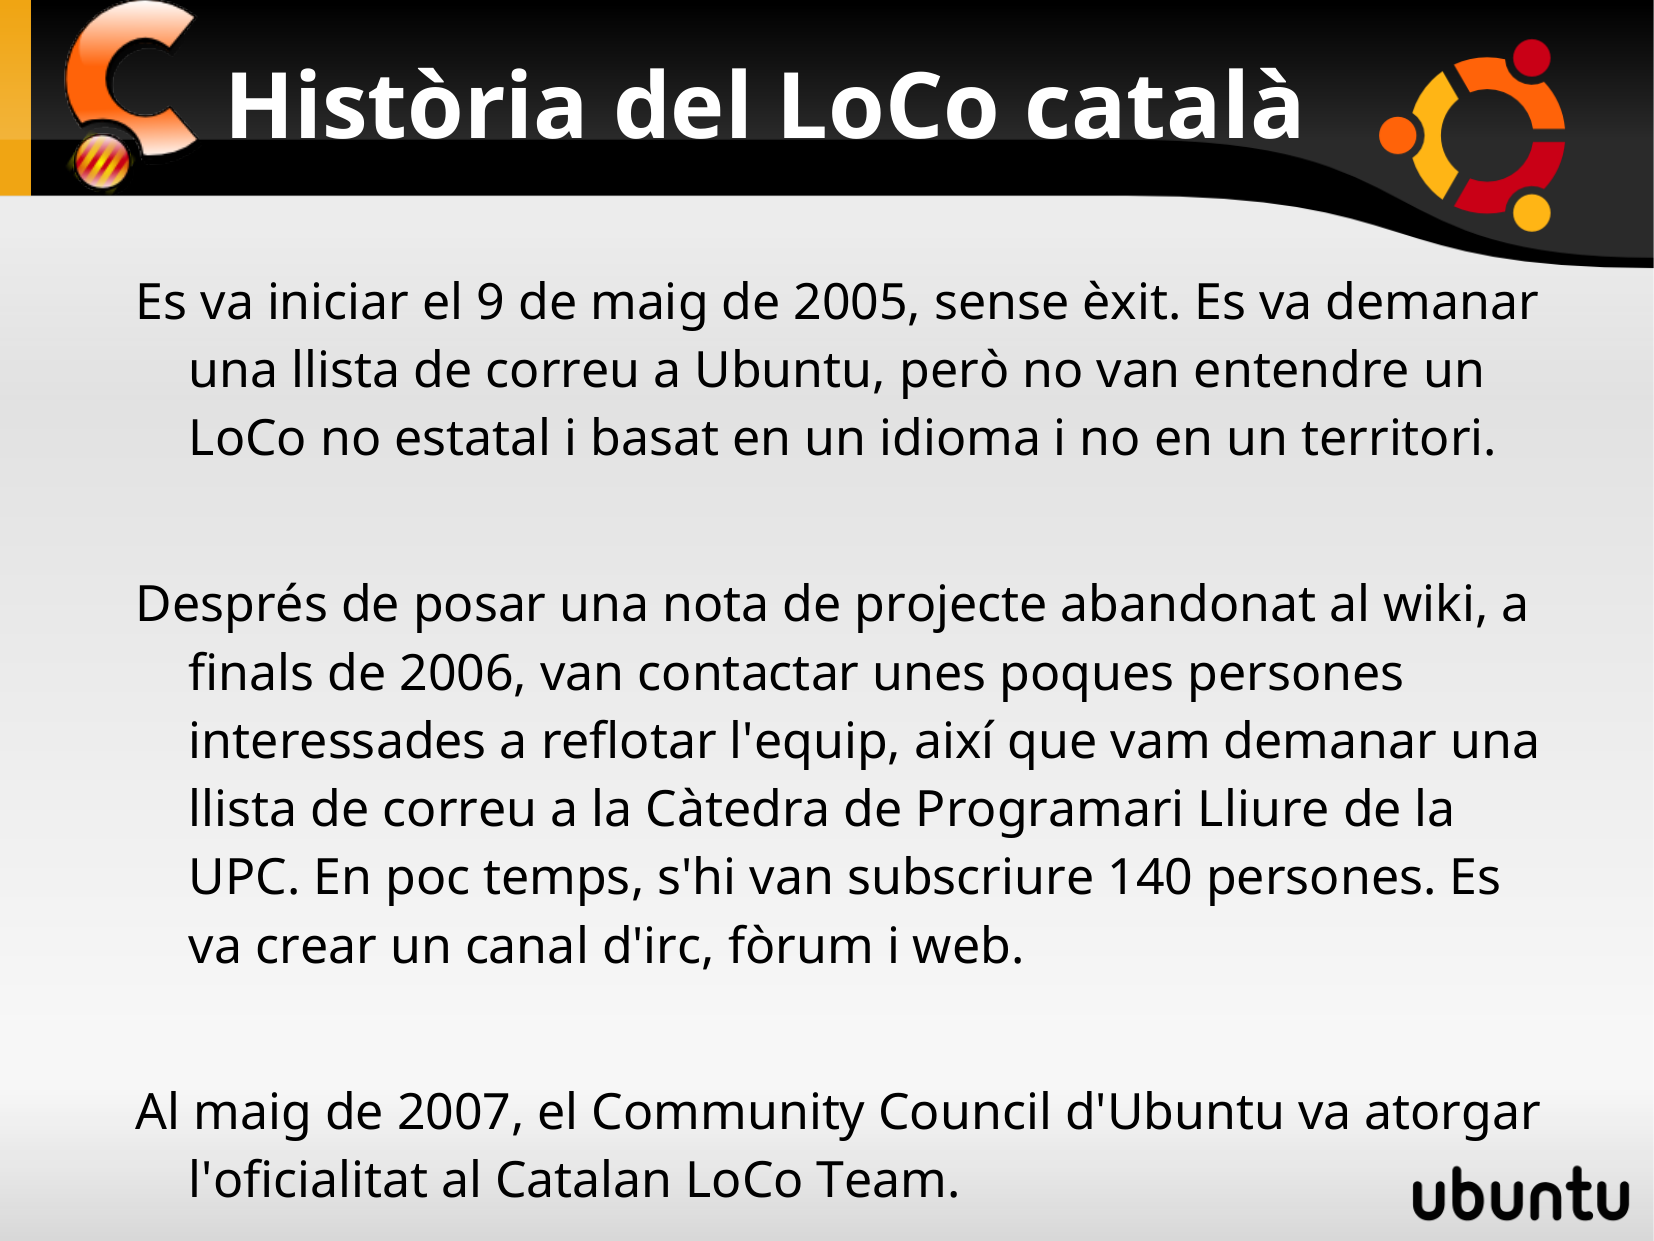

# Història del LoCo català
Es va iniciar el 9 de maig de 2005, sense èxit. Es va demanar una llista de correu a Ubuntu, però no van entendre un LoCo no estatal i basat en un idioma i no en un territori.
Després de posar una nota de projecte abandonat al wiki, a finals de 2006, van contactar unes poques persones interessades a reflotar l'equip, així que vam demanar una llista de correu a la Càtedra de Programari Lliure de la UPC. En poc temps, s'hi van subscriure 140 persones. Es va crear un canal d'irc, fòrum i web.
Al maig de 2007, el Community Council d'Ubuntu va atorgar l'oficialitat al Catalan LoCo Team.